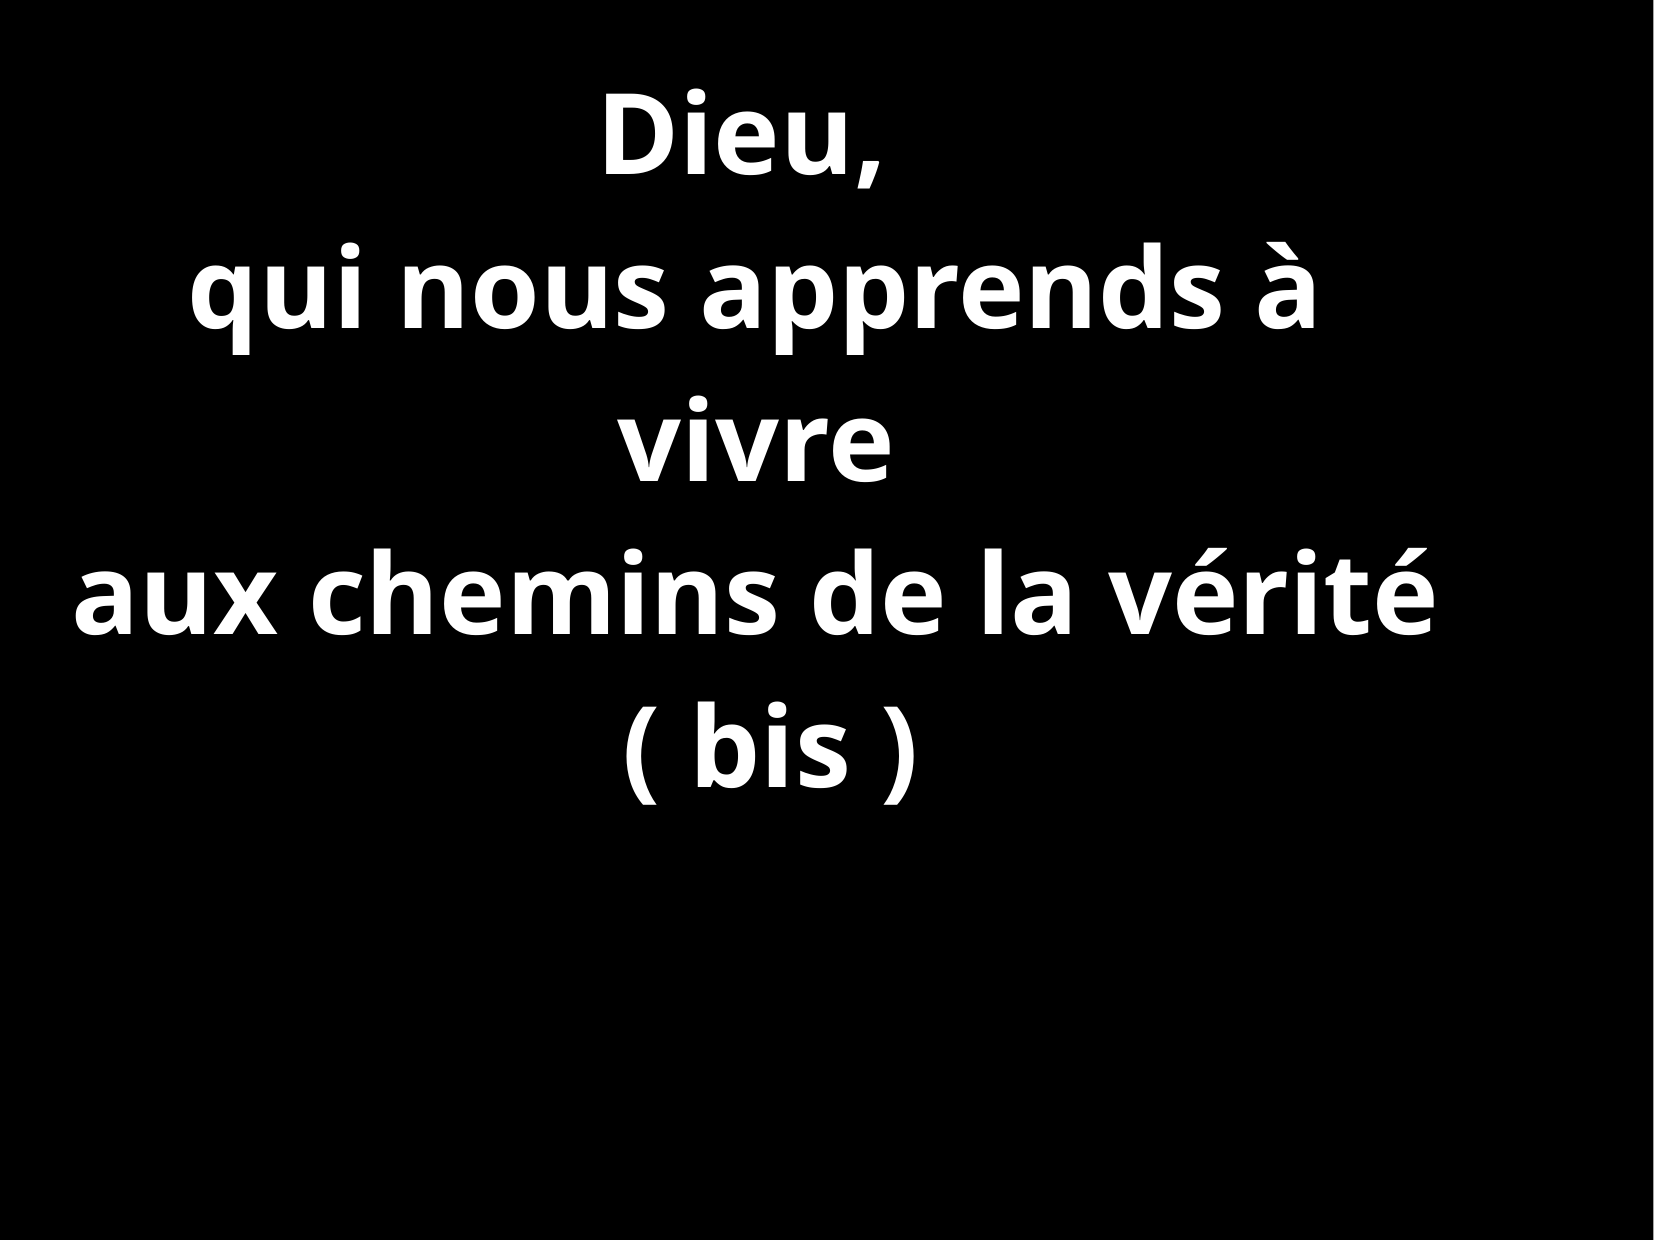

Dieu,
qui nous apprends à vivre
aux chemins de la vérité
 ( bis )